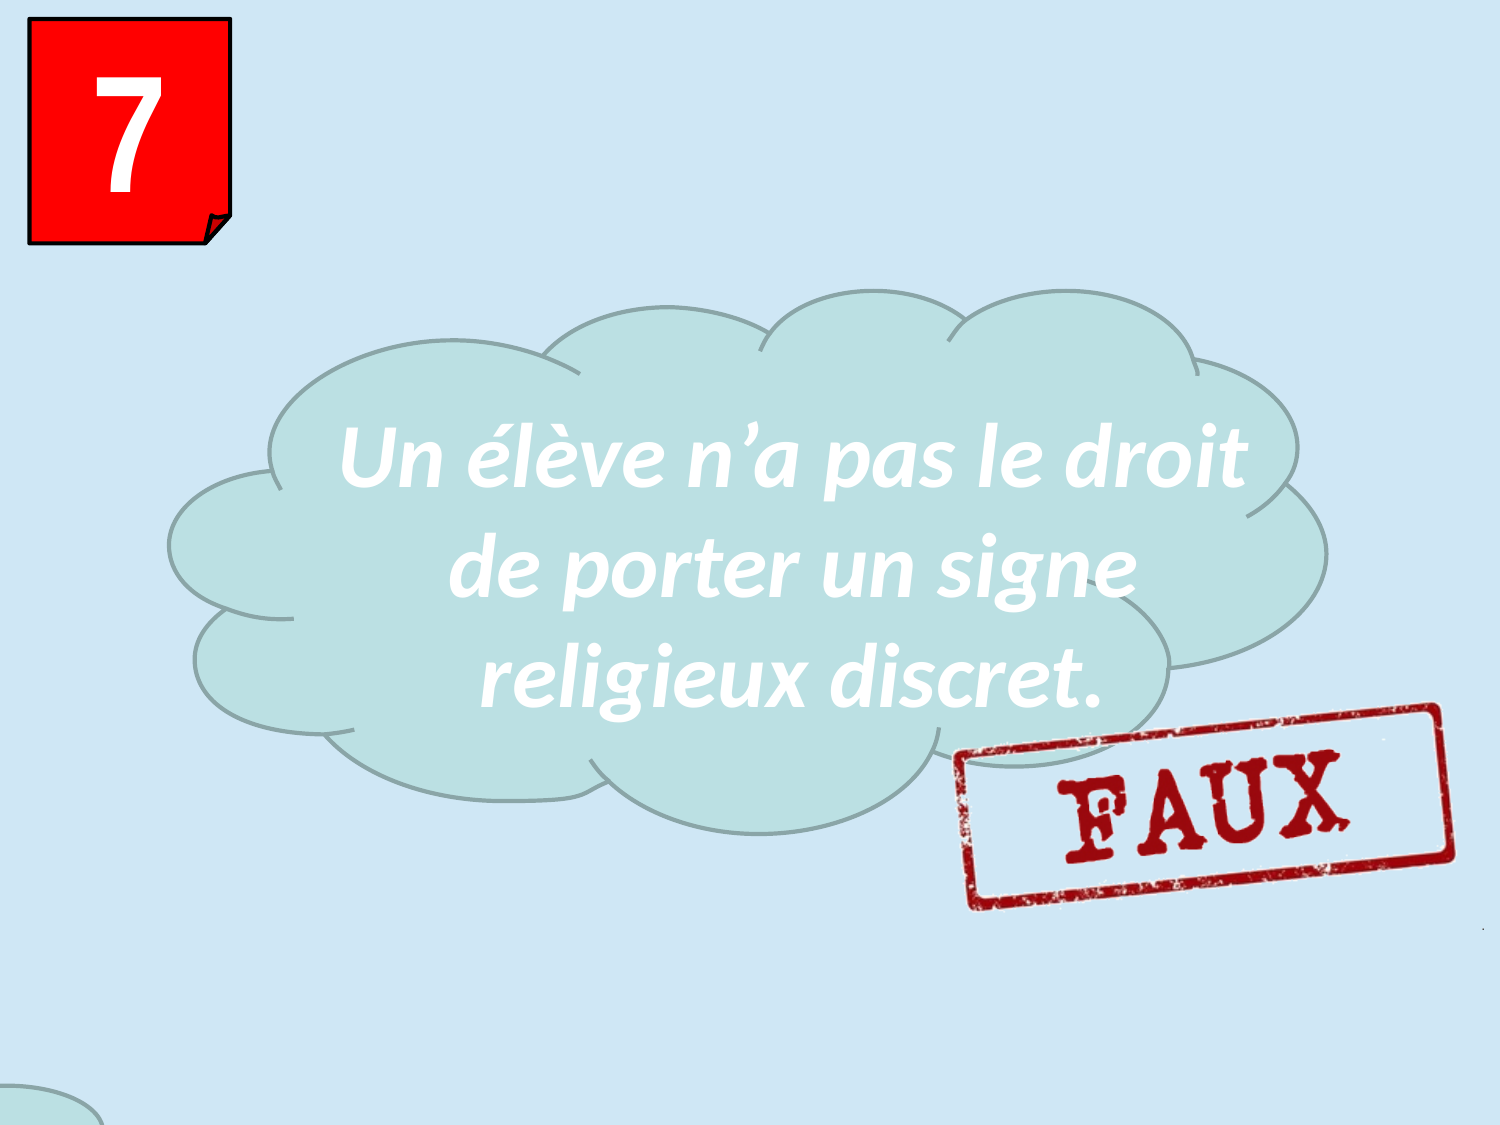

7
Un élève n’a pas le droit de porter un signe religieux discret.